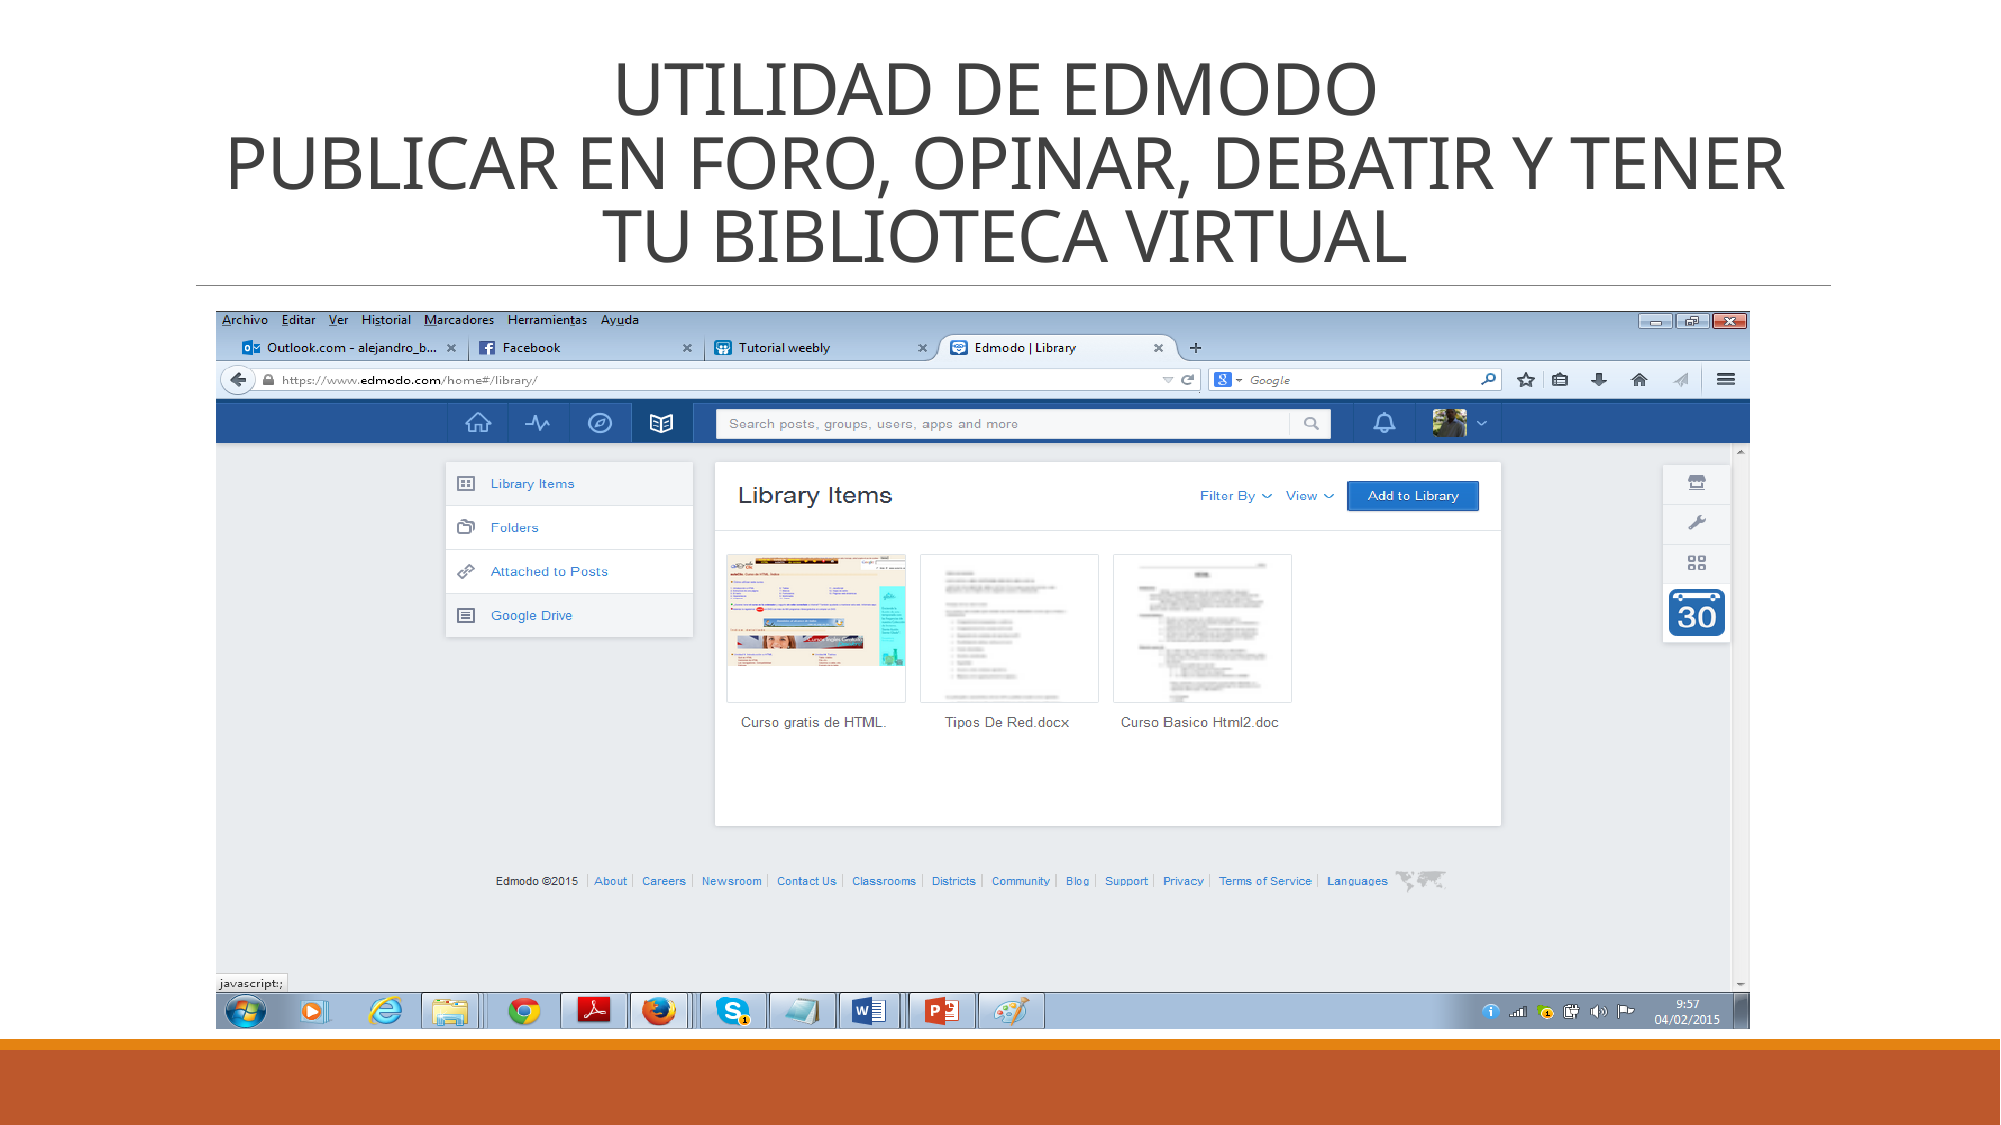

# UTILIDAD DE EDMODO PUBLICAR EN FORO, OPINAR, DEBATIR Y TENER TU BIBLIOTECA VIRTUAL